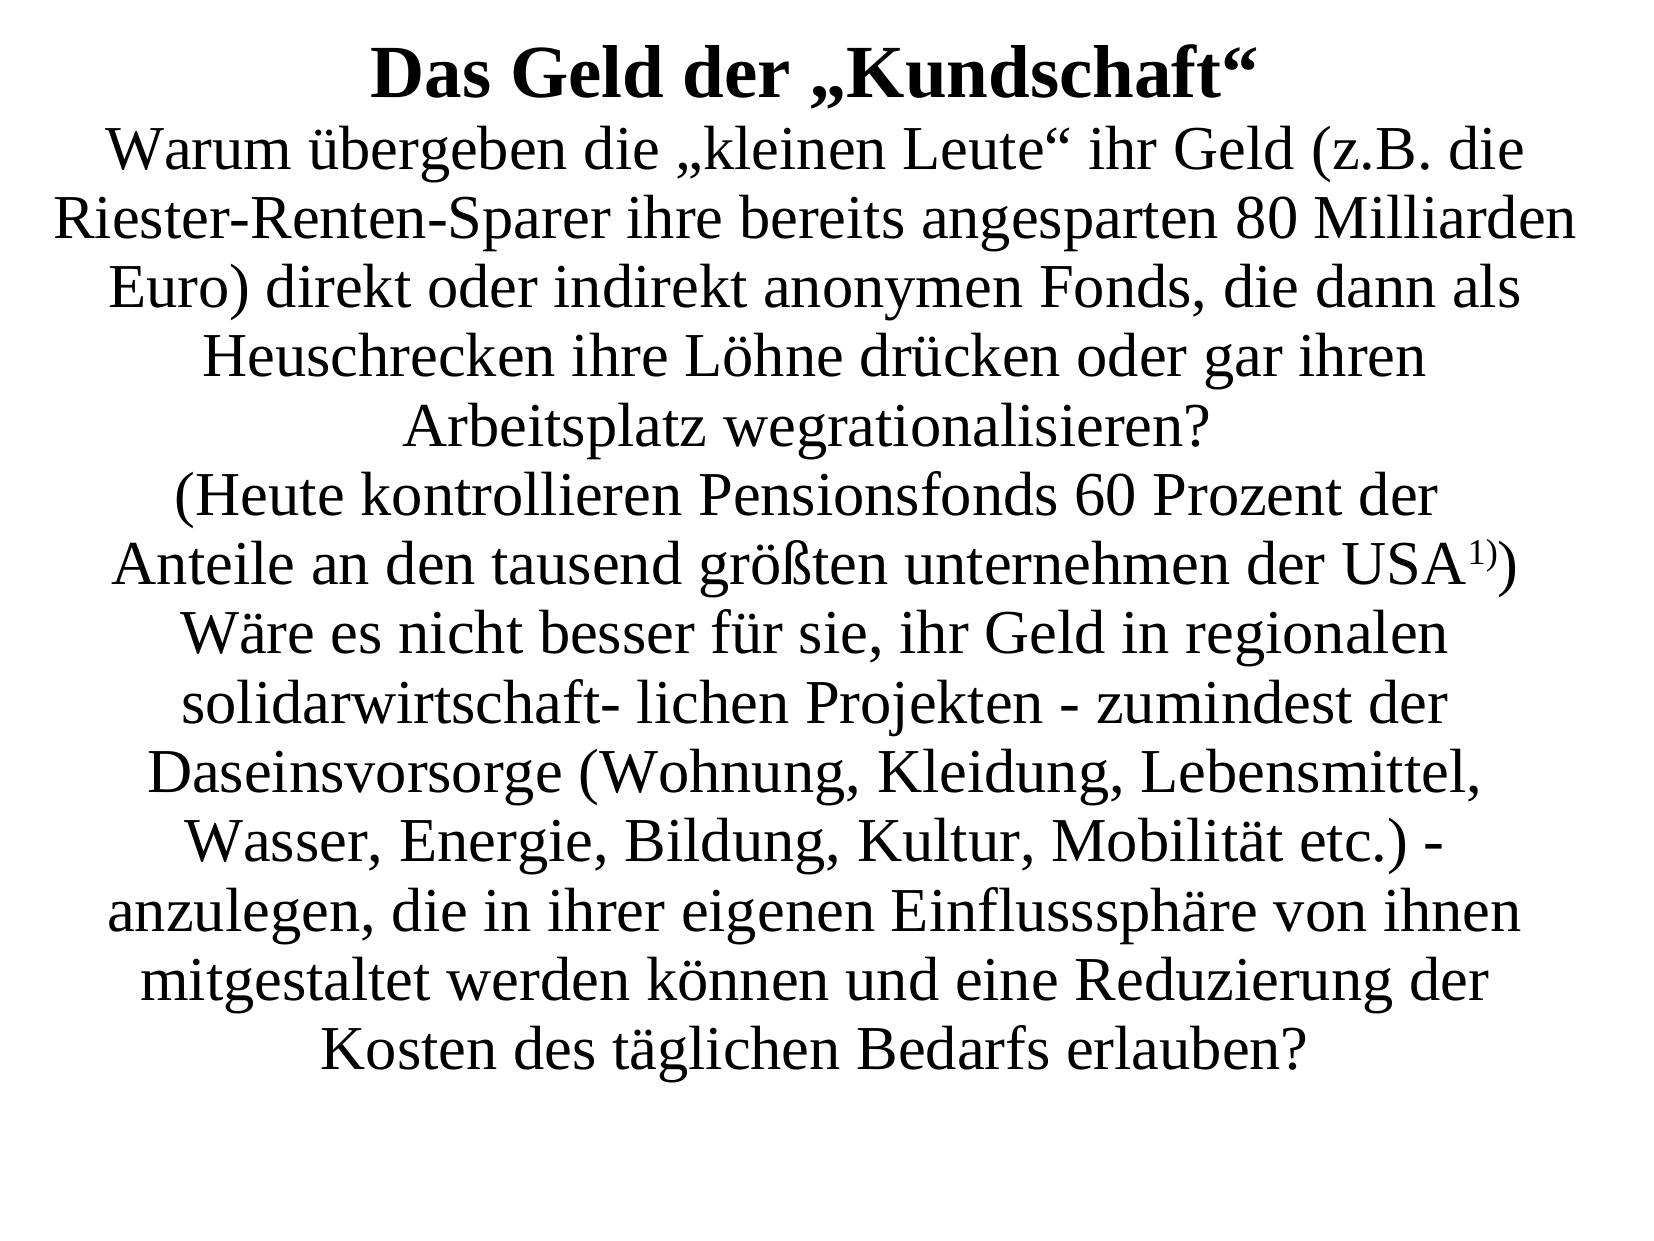

Das Geld der „Kundschaft“
Warum übergeben die „kleinen Leute“ ihr Geld (z.B. die Riester-Renten-Sparer ihre bereits angesparten 80 Milliarden Euro) direkt oder indirekt anonymen Fonds, die dann als Heuschrecken ihre Löhne drücken oder gar ihren Arbeitsplatz wegrationalisieren?
(Heute kontrollieren Pensionsfonds 60 Prozent der
Anteile an den tausend größten unternehmen der USA1))
Wäre es nicht besser für sie, ihr Geld in regionalen solidarwirtschaft- lichen Projekten - zumindest der Daseinsvorsorge (Wohnung, Kleidung, Lebensmittel, Wasser, Energie, Bildung, Kultur, Mobilität etc.) - anzulegen, die in ihrer eigenen Einflusssphäre von ihnen mitgestaltet werden können und eine Reduzierung der Kosten des täglichen Bedarfs erlauben?